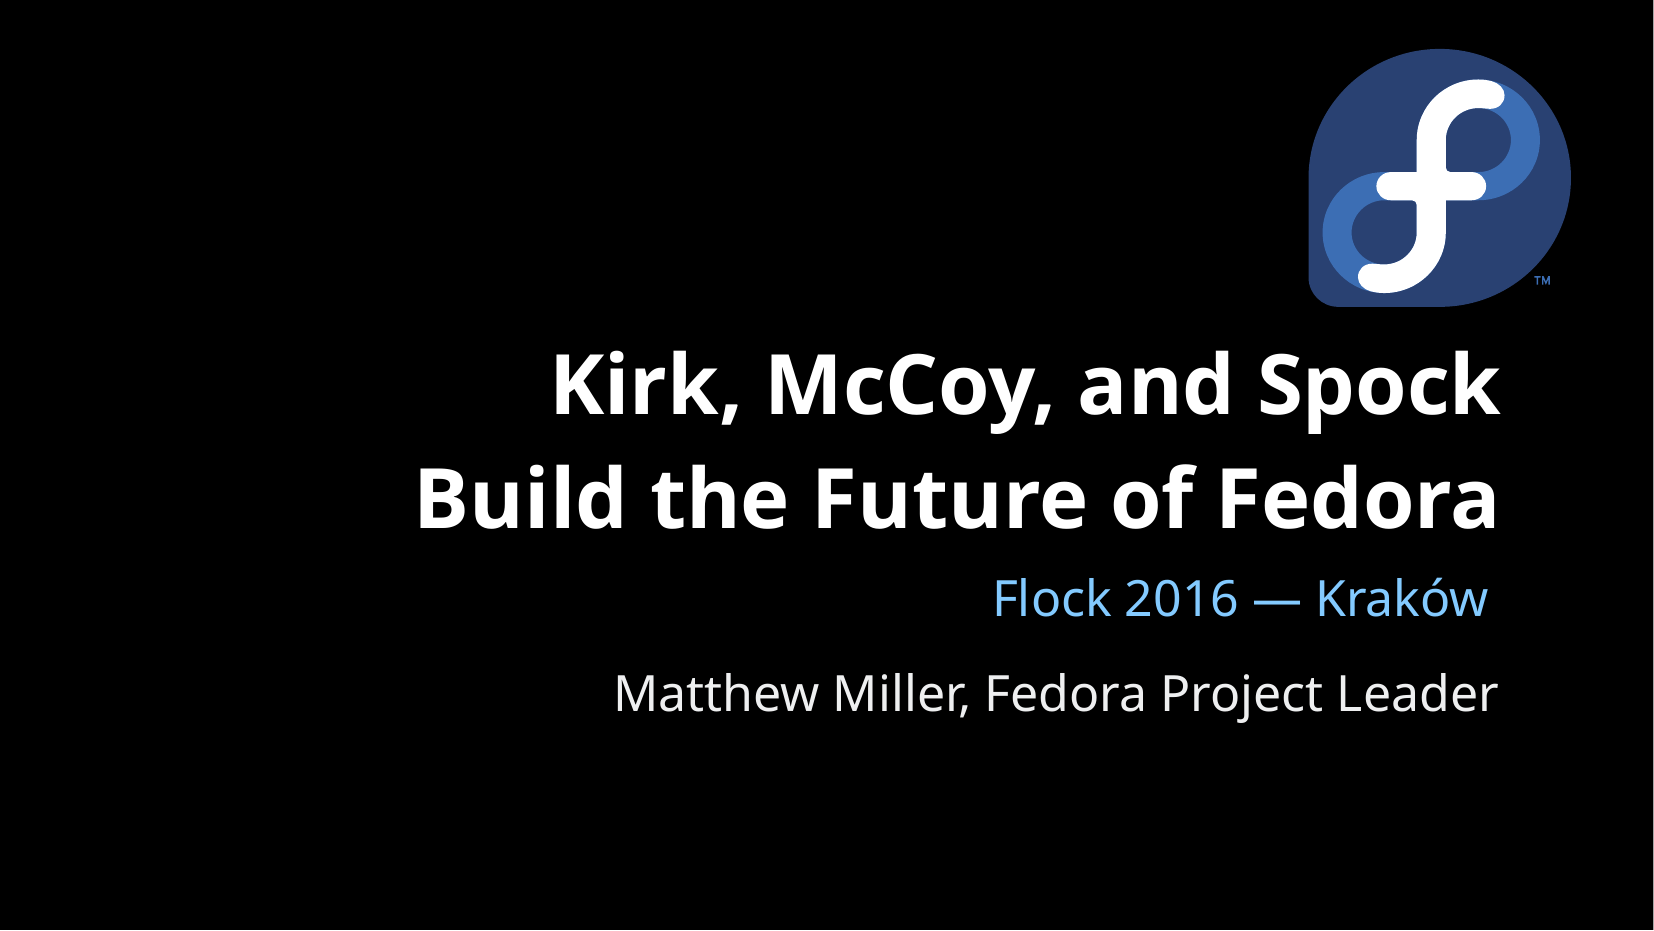

Kirk, McCoy, and Spock
Build the Future of Fedora
# Flock 2016 — Kraków
Matthew Miller, Fedora Project Leader
Creative Commons Attribution-ShareAlike 4.0 International (CC BY-SA 4.0)